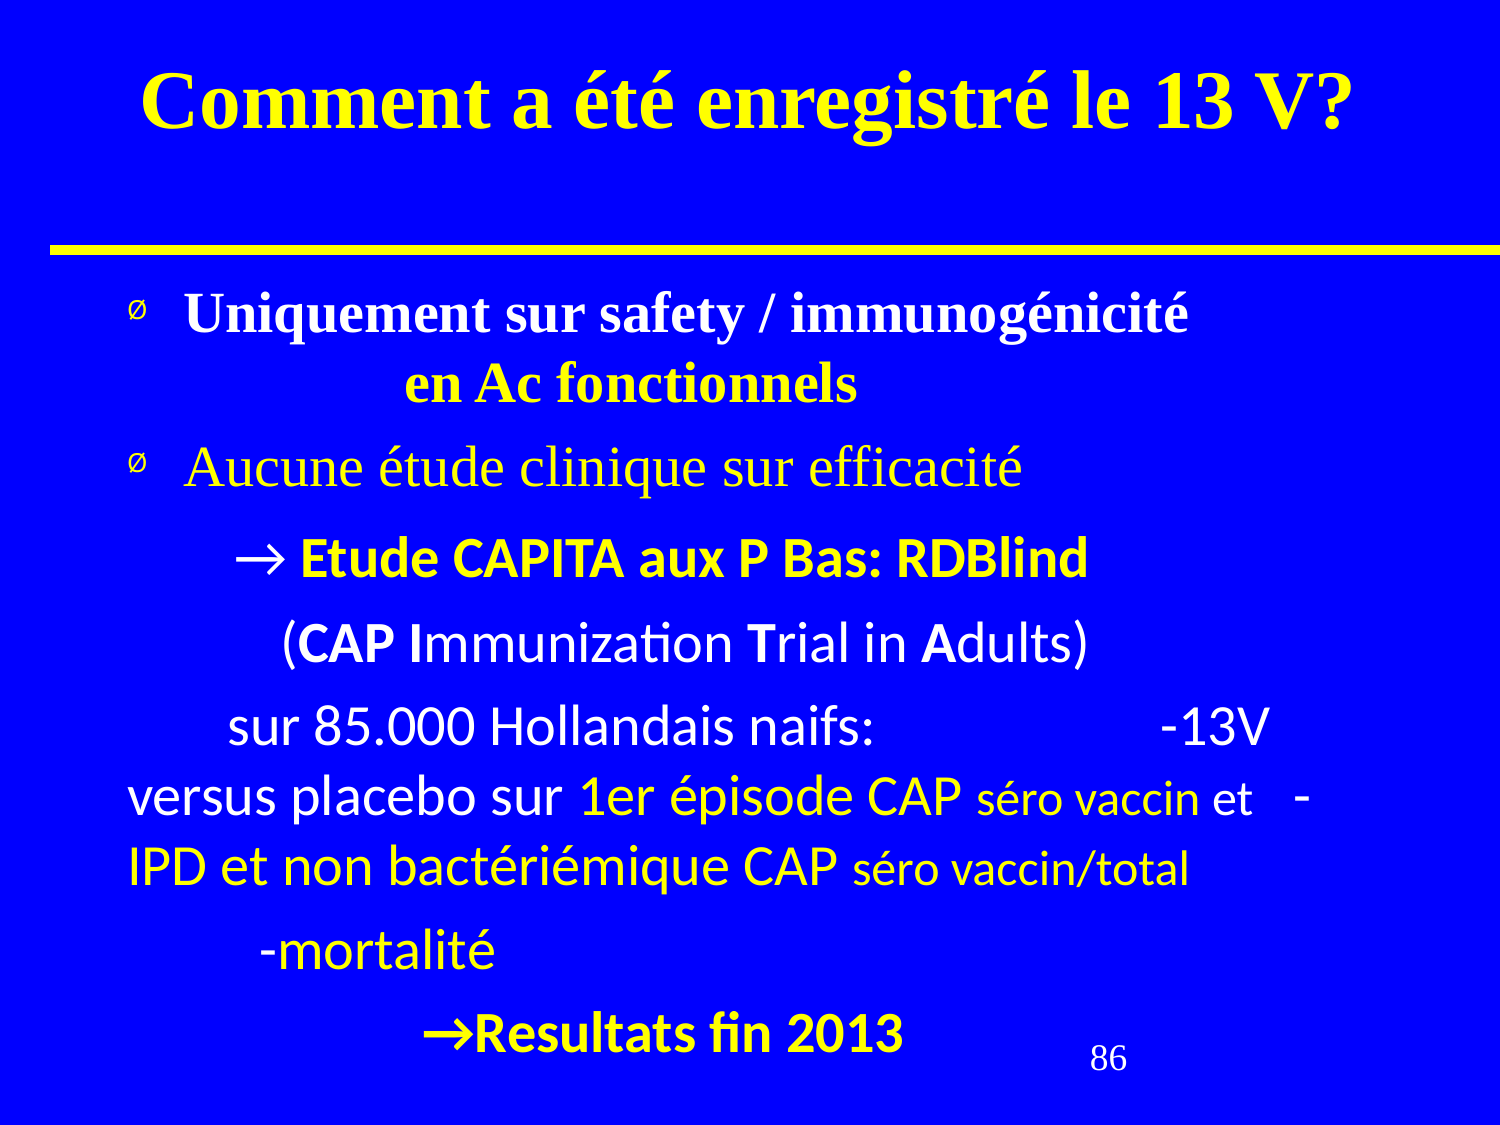

# Comment a été enregistré le 13 V?
Uniquement sur safety / immunogénicité 		en Ac fonctionnels
Aucune étude clinique sur efficacité
 	 → Etude CAPITA aux P Bas: RDBlind
 	 (CAP Immunization Trial in Adults)
 	 sur 85.000 Hollandais naifs: 		 	-13V versus placebo sur 1er épisode CAP séro vaccin et -IPD et non bactériémique CAP séro vaccin/total
 -mortalité
 	→Resultats fin 2013